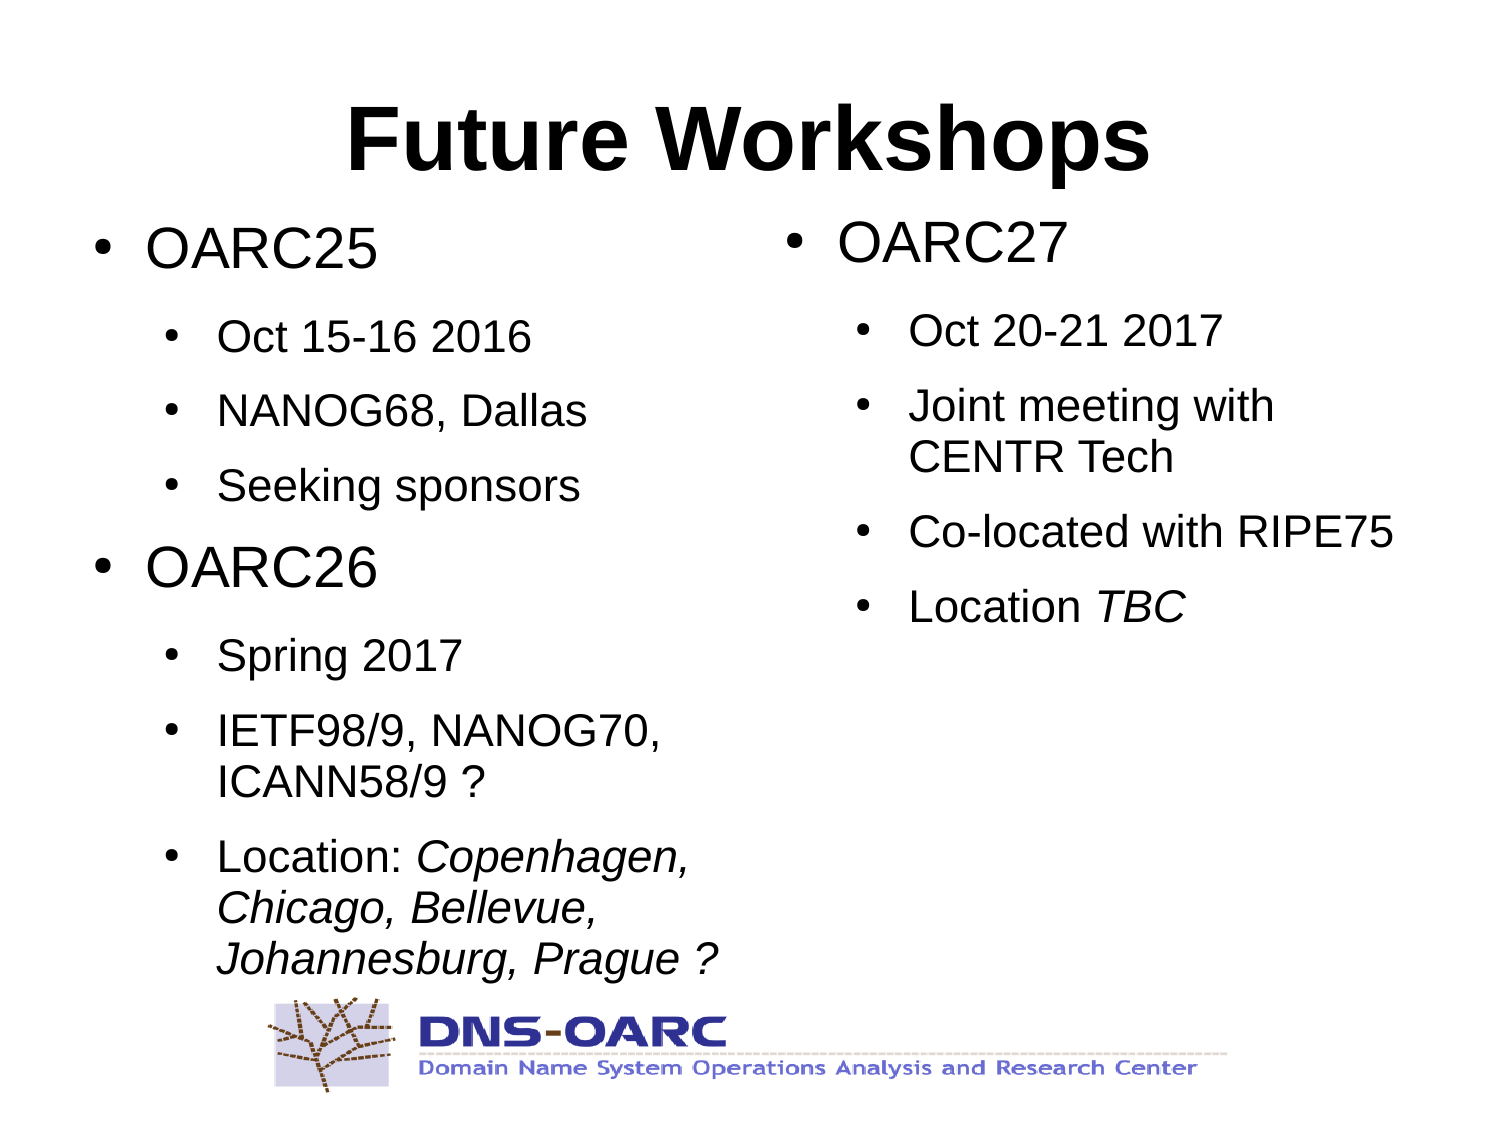

# Future Workshops
OARC27
Oct 20-21 2017
Joint meeting with CENTR Tech
Co-located with RIPE75
Location TBC
OARC25
Oct 15-16 2016
NANOG68, Dallas
Seeking sponsors
OARC26
Spring 2017
IETF98/9, NANOG70,
ICANN58/9 ?
Location: Copenhagen, Chicago, Bellevue, Johannesburg, Prague ?